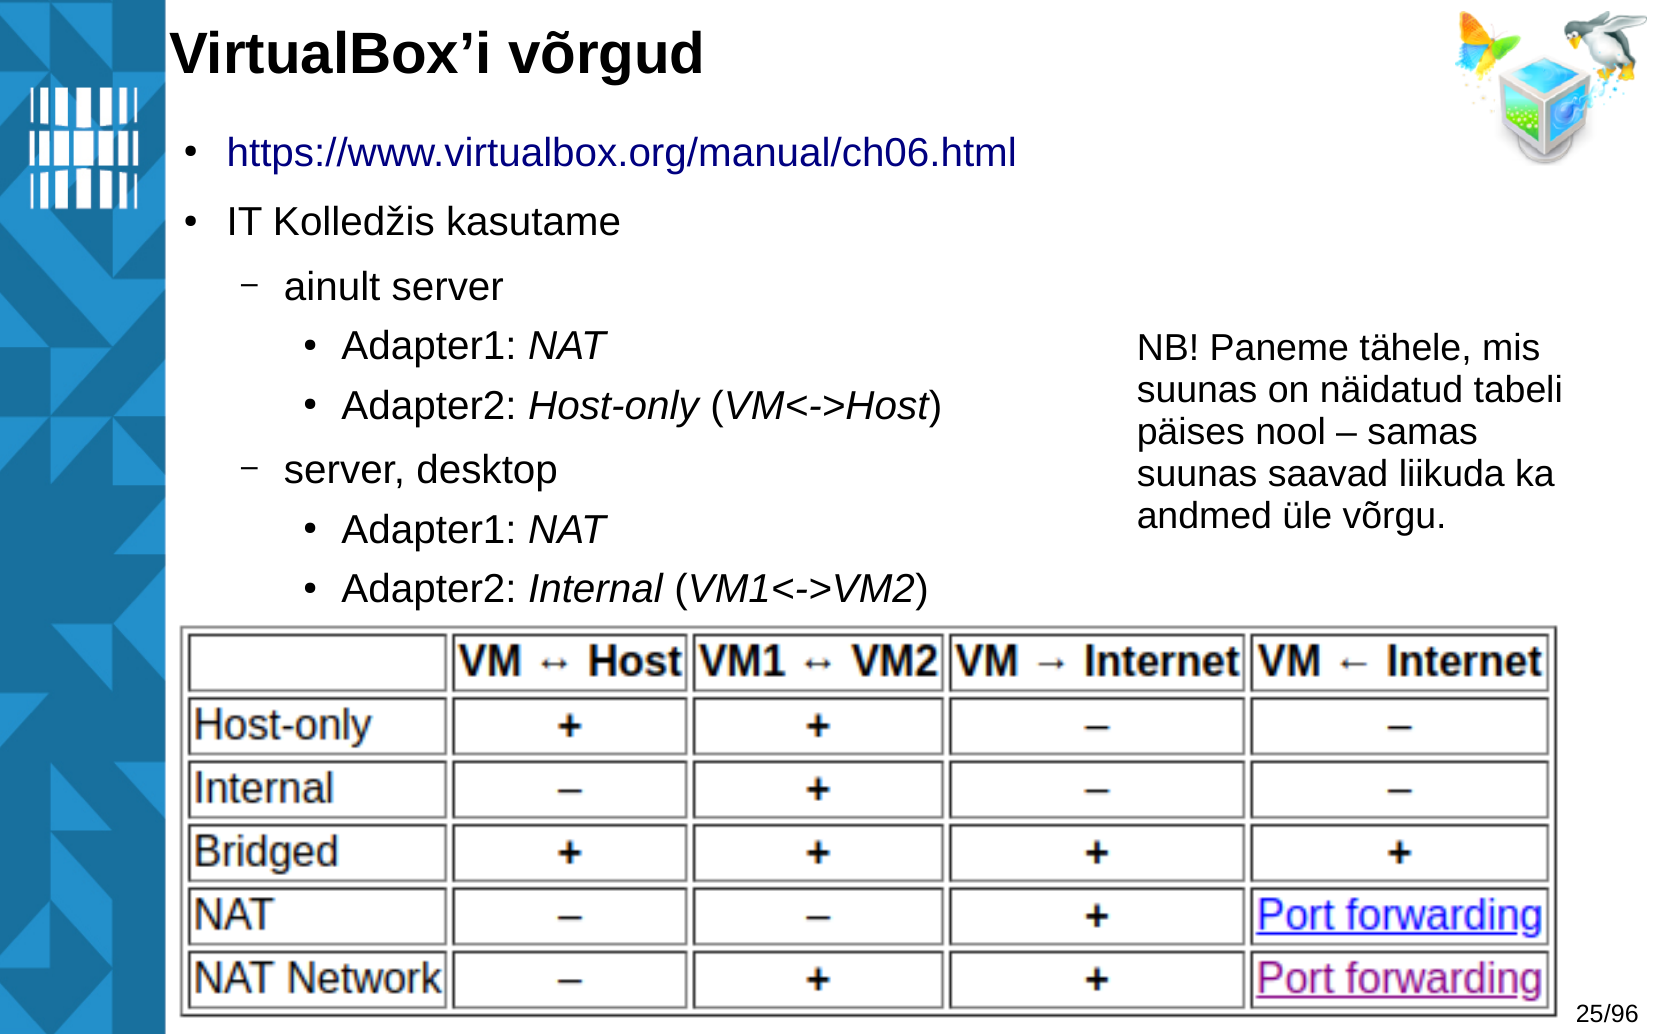

# VirtualBox’i võrgud
https://www.virtualbox.org/manual/ch06.html
IT Kolledžis kasutame
ainult server
Adapter1: NAT
Adapter2: Host-only (VM<->Host)
server, desktop
Adapter1: NAT
Adapter2: Internal (VM1<->VM2)
NB! Paneme tähele, mis suunas on näidatud tabeli päises nool – samas suunas saavad liikuda ka andmed üle võrgu.